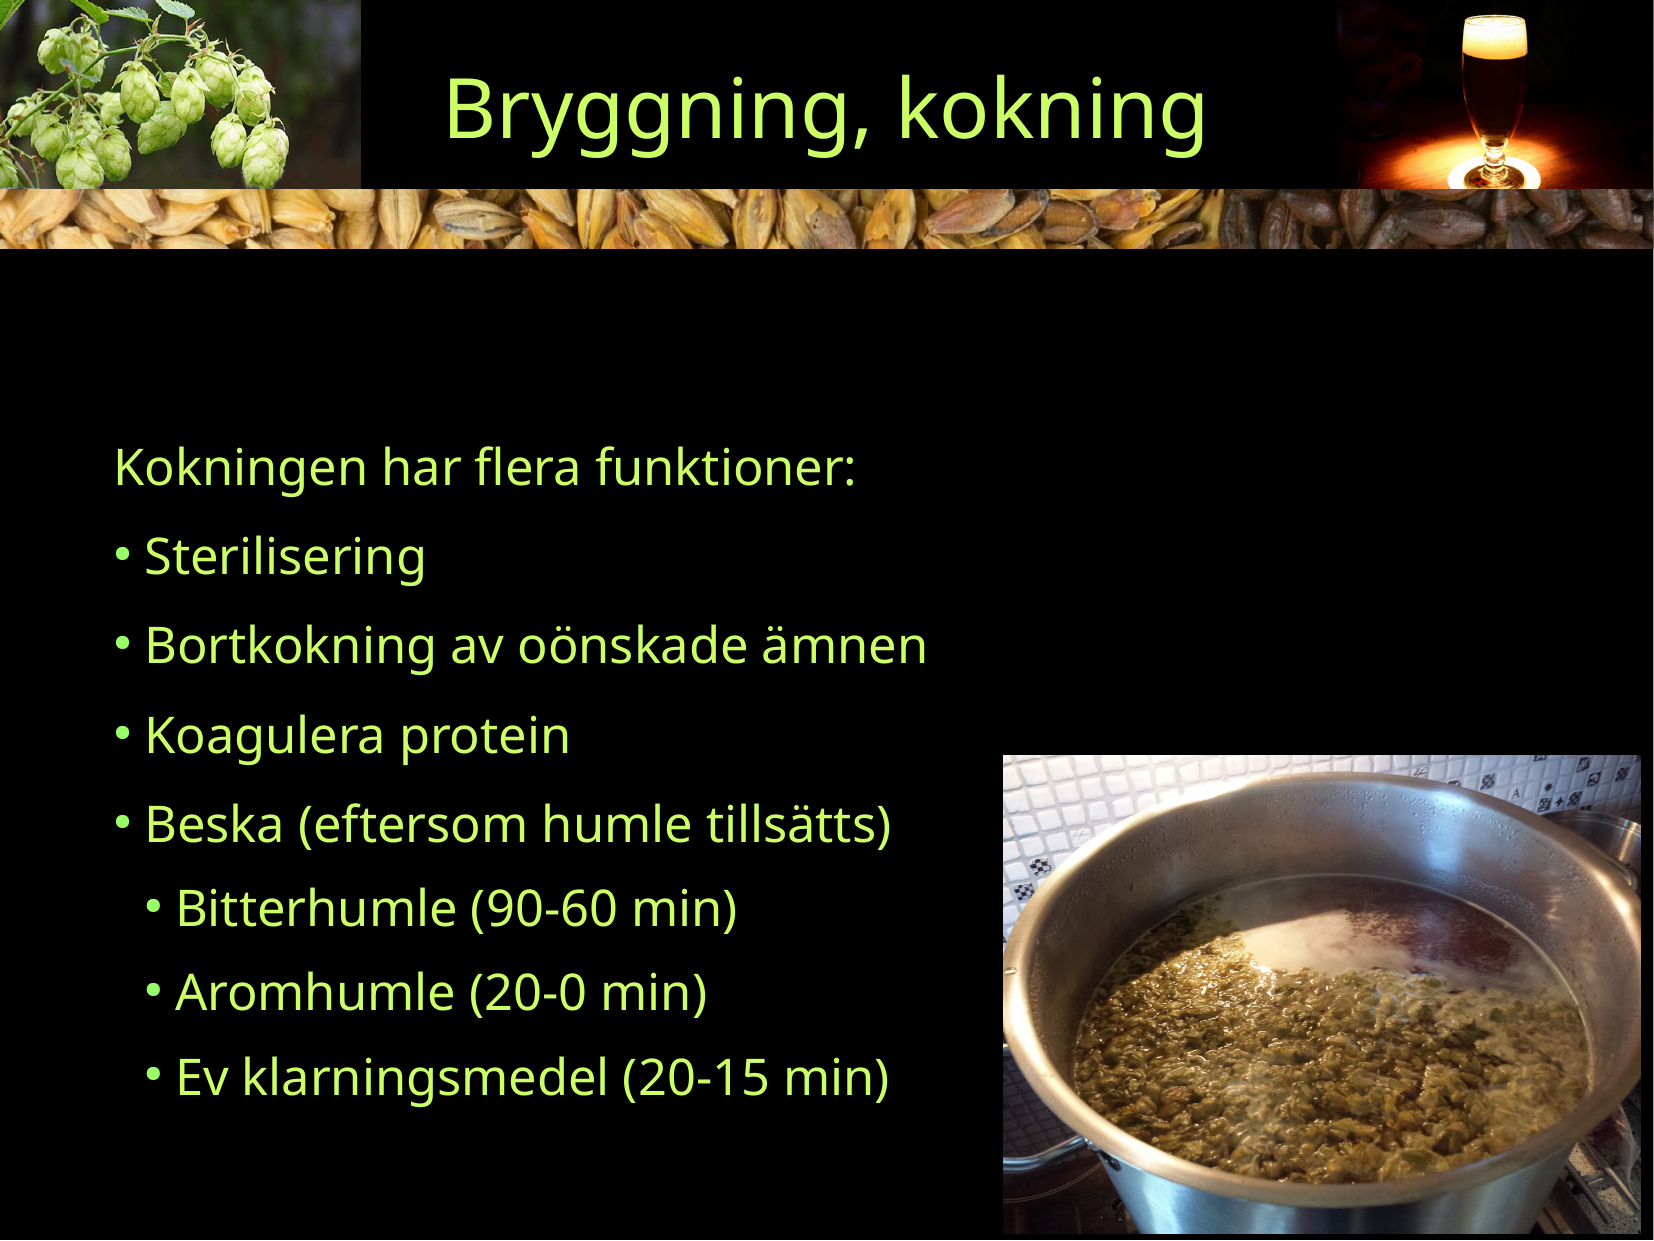

#
Bryggning, kokning
Kokningen har flera funktioner:
Sterilisering
Bortkokning av oönskade ämnen
Koagulera protein
Beska (eftersom humle tillsätts)
Bitterhumle (90-60 min)
Aromhumle (20-0 min)
Ev klarningsmedel (20-15 min)